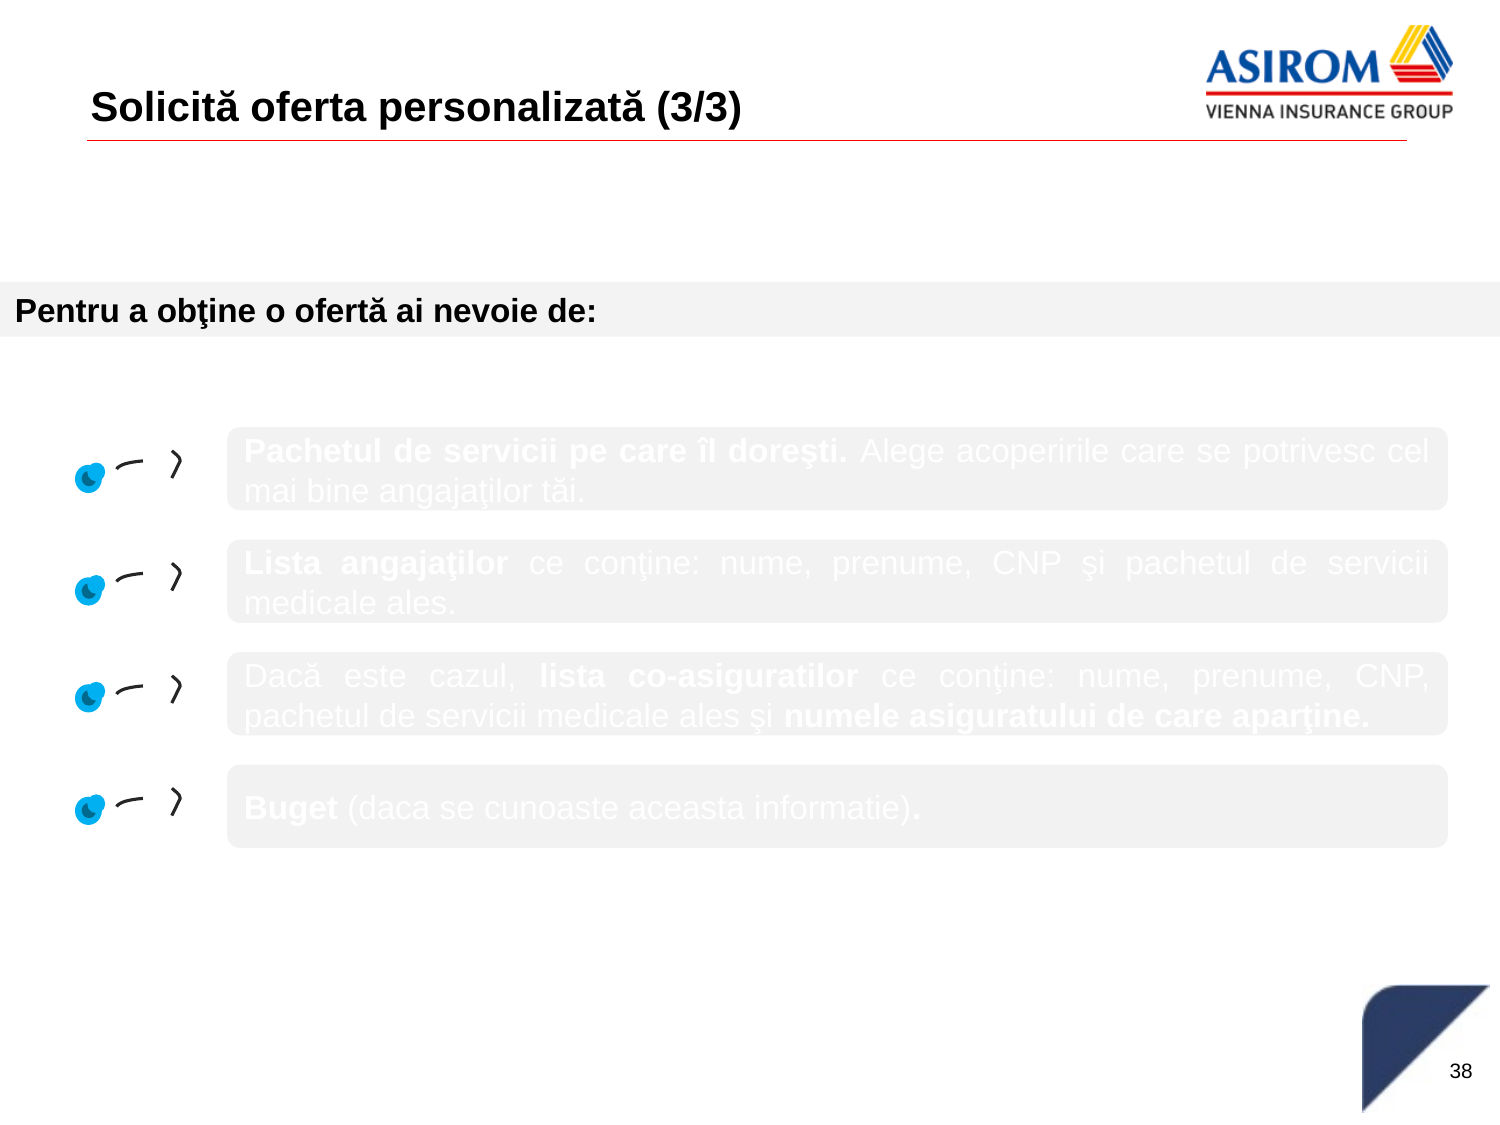

Solicită oferta personalizată (3/3)
Pentru a obţine o ofertă ai nevoie de:
Pachetul de servicii pe care îl doreşti. Alege acoperirile care se potrivesc cel mai bine angajaţilor tăi.
Lista angajaţilor ce conţine: nume, prenume, CNP şi pachetul de servicii medicale ales.
Dacă este cazul, lista co-asiguratilor ce conţine: nume, prenume, CNP, pachetul de servicii medicale ales şi numele asiguratului de care aparţine.
Buget (daca se cunoaste aceasta informatie).